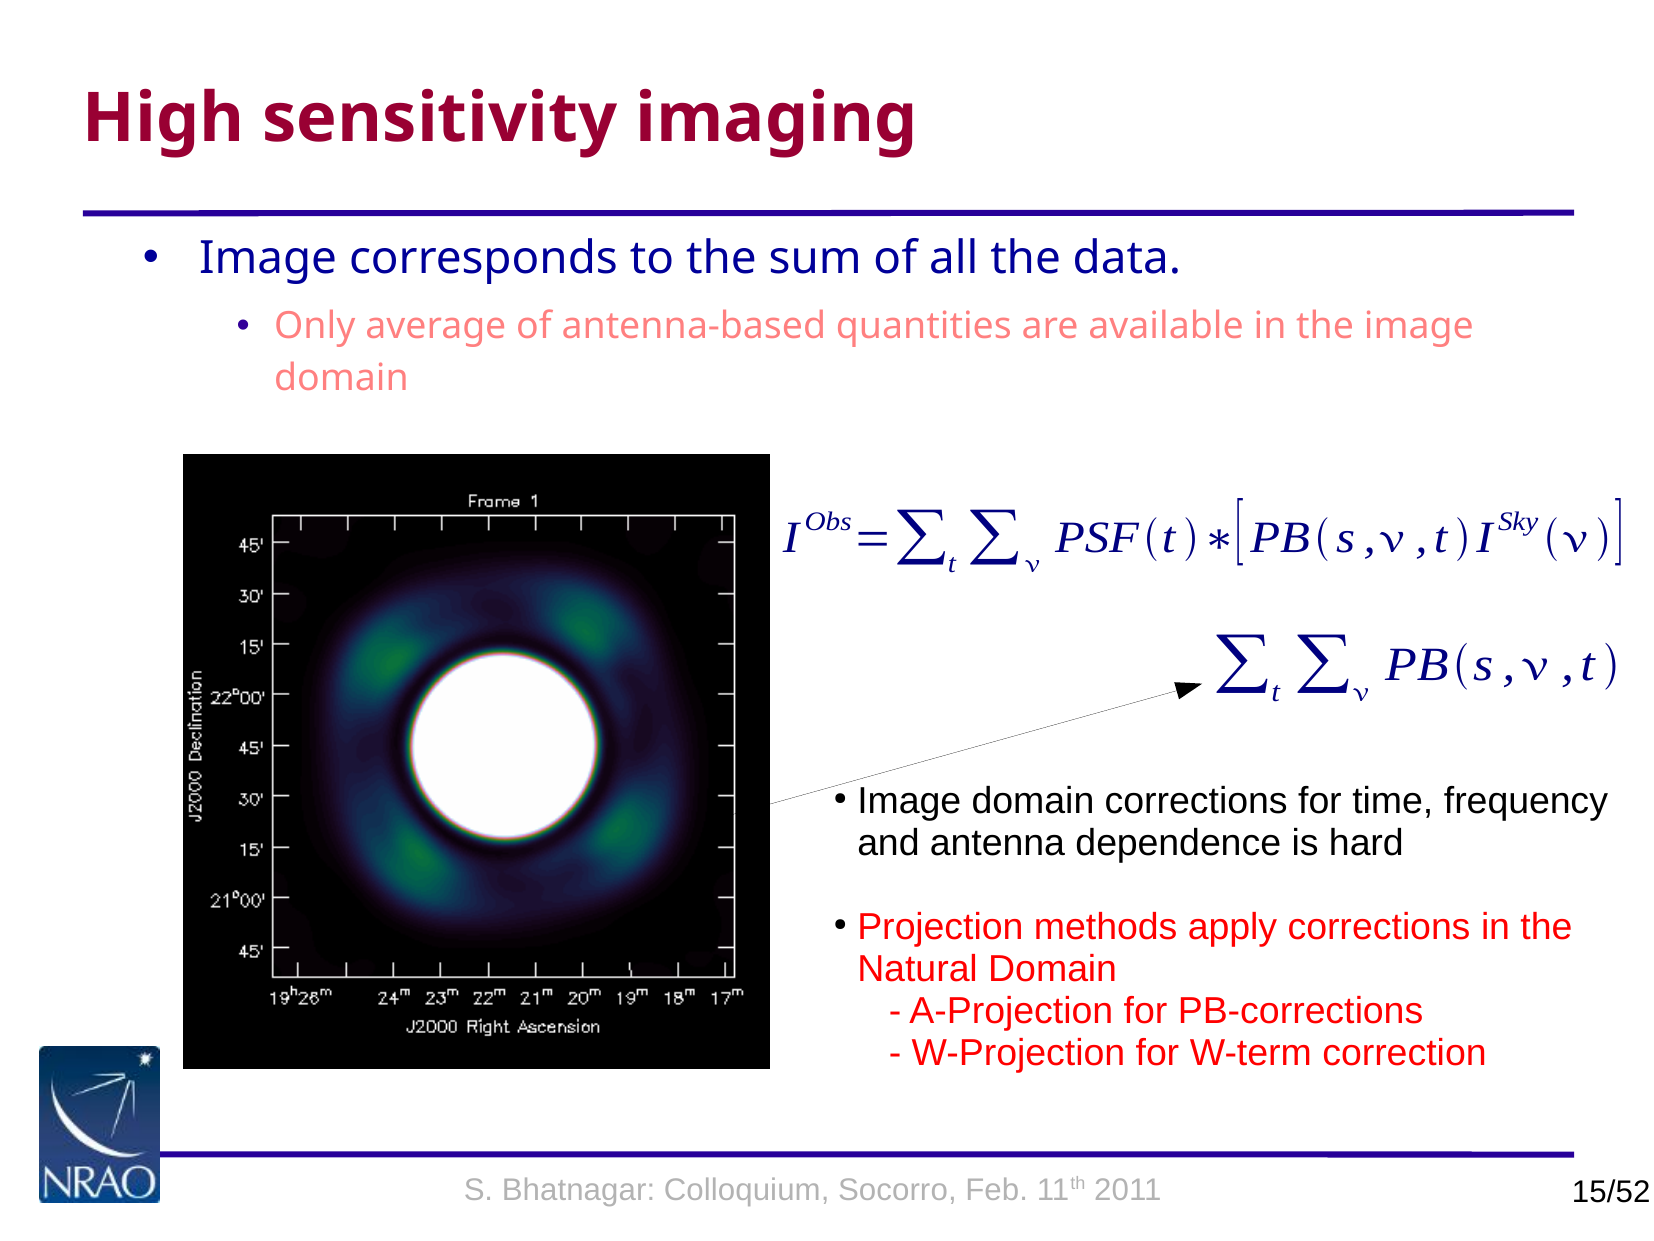

# High sensitivity imaging
Image corresponds to the sum of all the data.
Only average of antenna-based quantities are available in the image domain
 Image domain corrections for time, frequency
 and antenna dependence is hard
 Projection methods apply corrections in the
 Natural Domain
 - A-Projection for PB-corrections
 - W-Projection for W-term correction